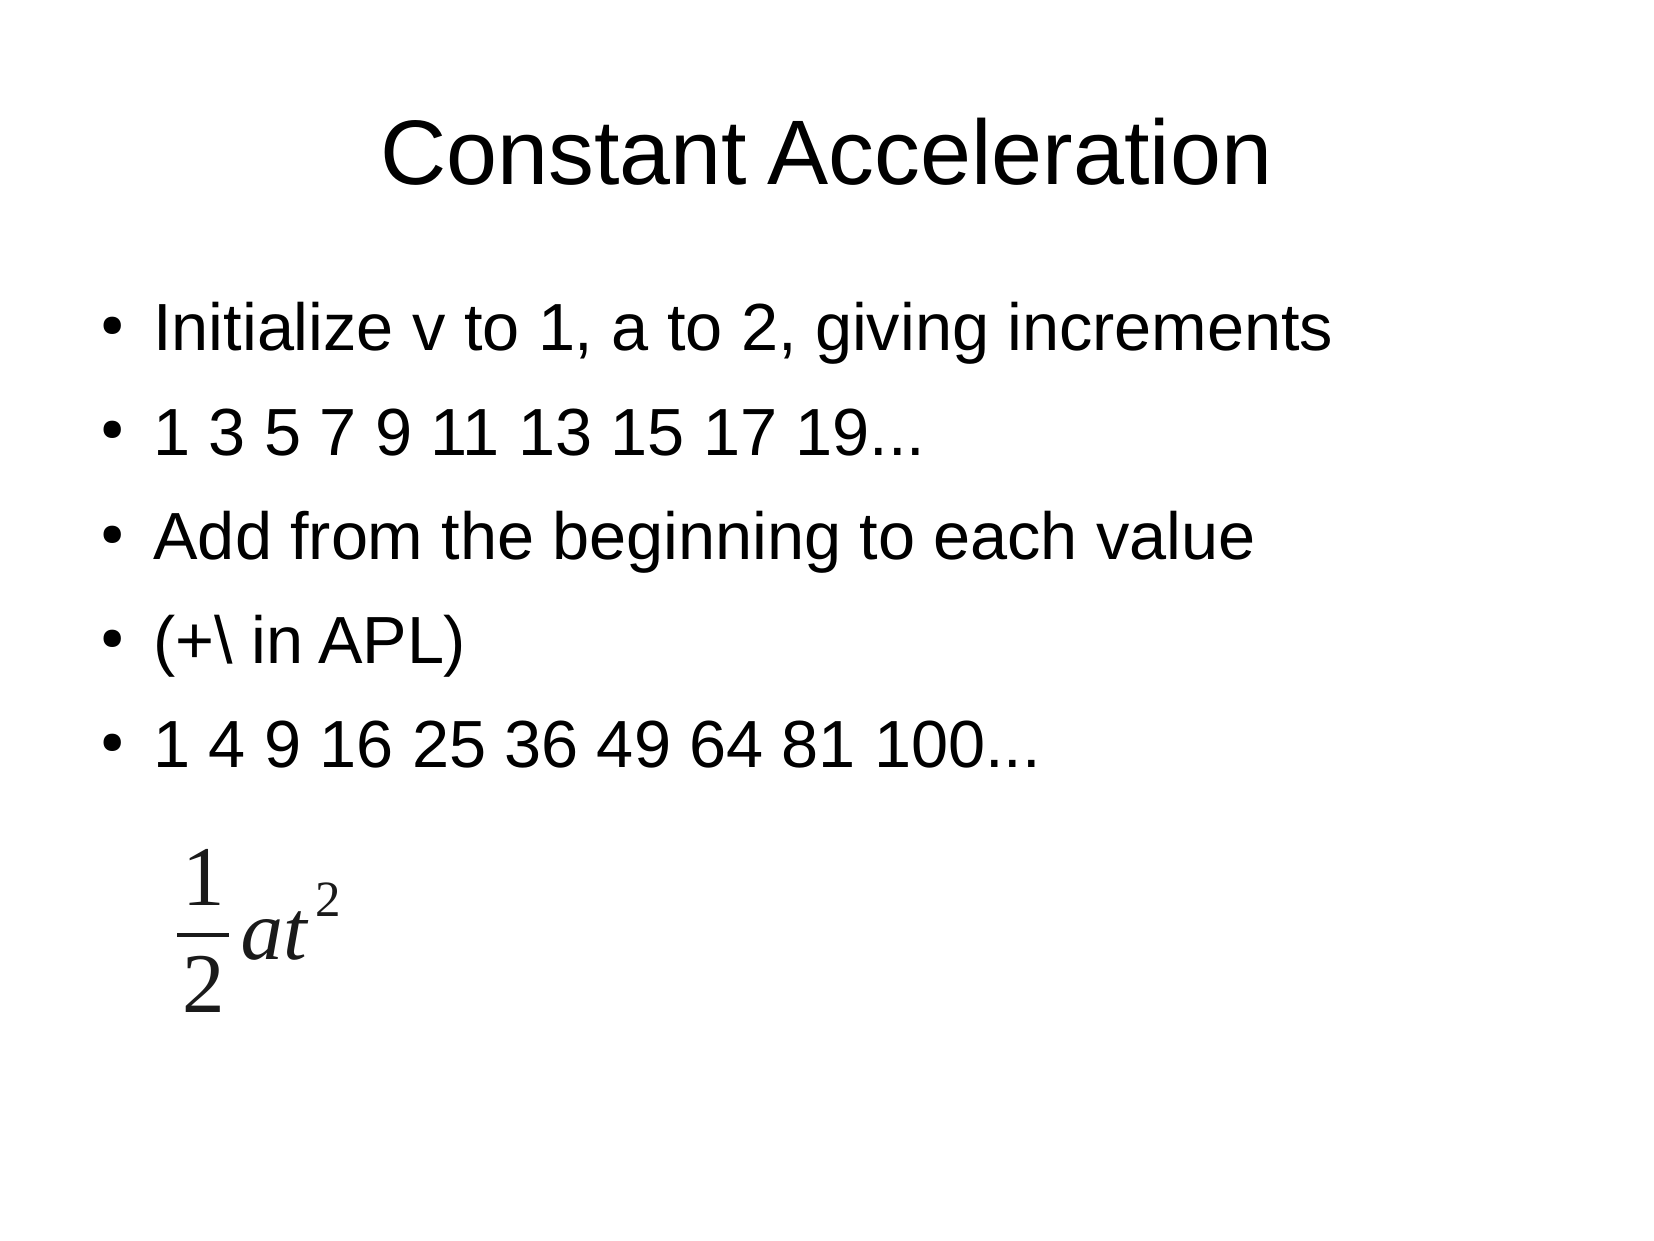

# Constant Acceleration
Initialize v to 1, a to 2, giving increments
1 3 5 7 9 11 13 15 17 19...
Add from the beginning to each value
(+\ in APL)
1 4 9 16 25 36 49 64 81 100...